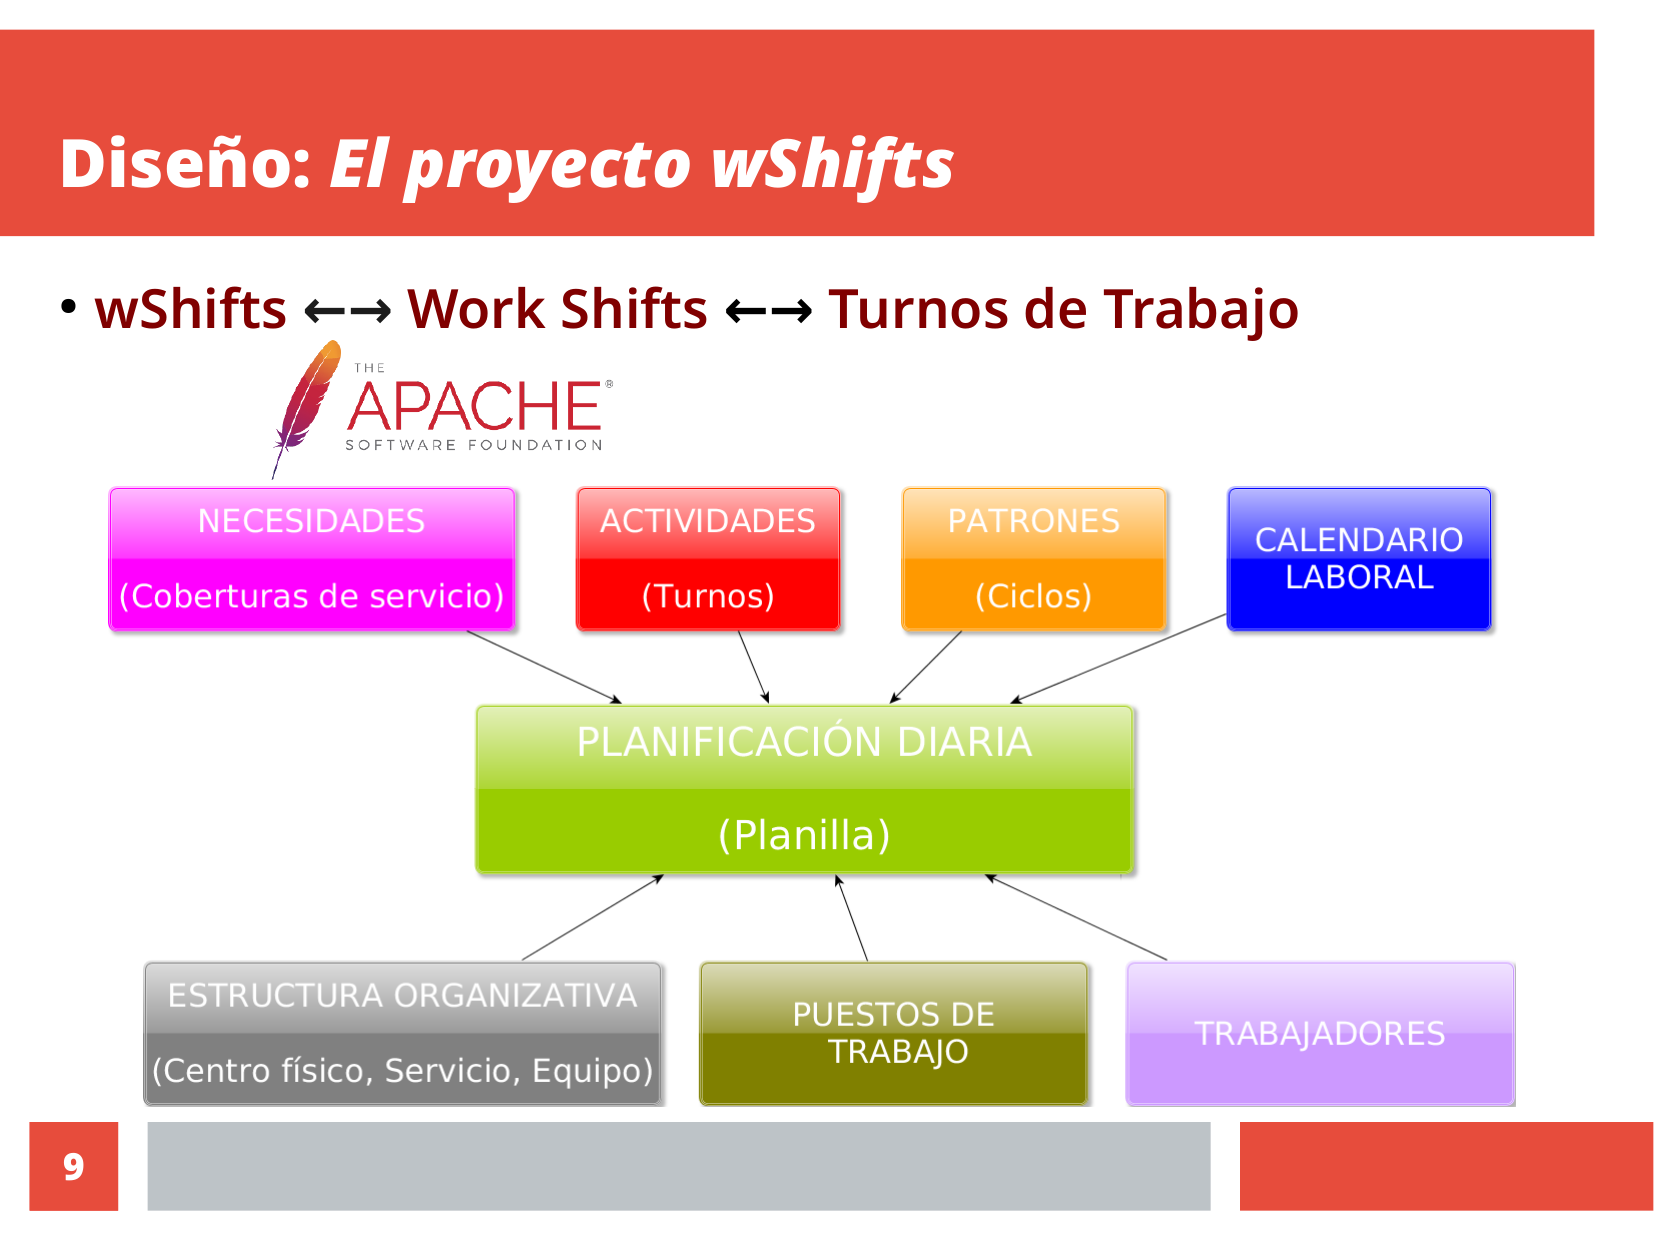

# Diseño: El proyecto wShifts
wShifts ←→ Work Shifts ←→ Turnos de Trabajo
9